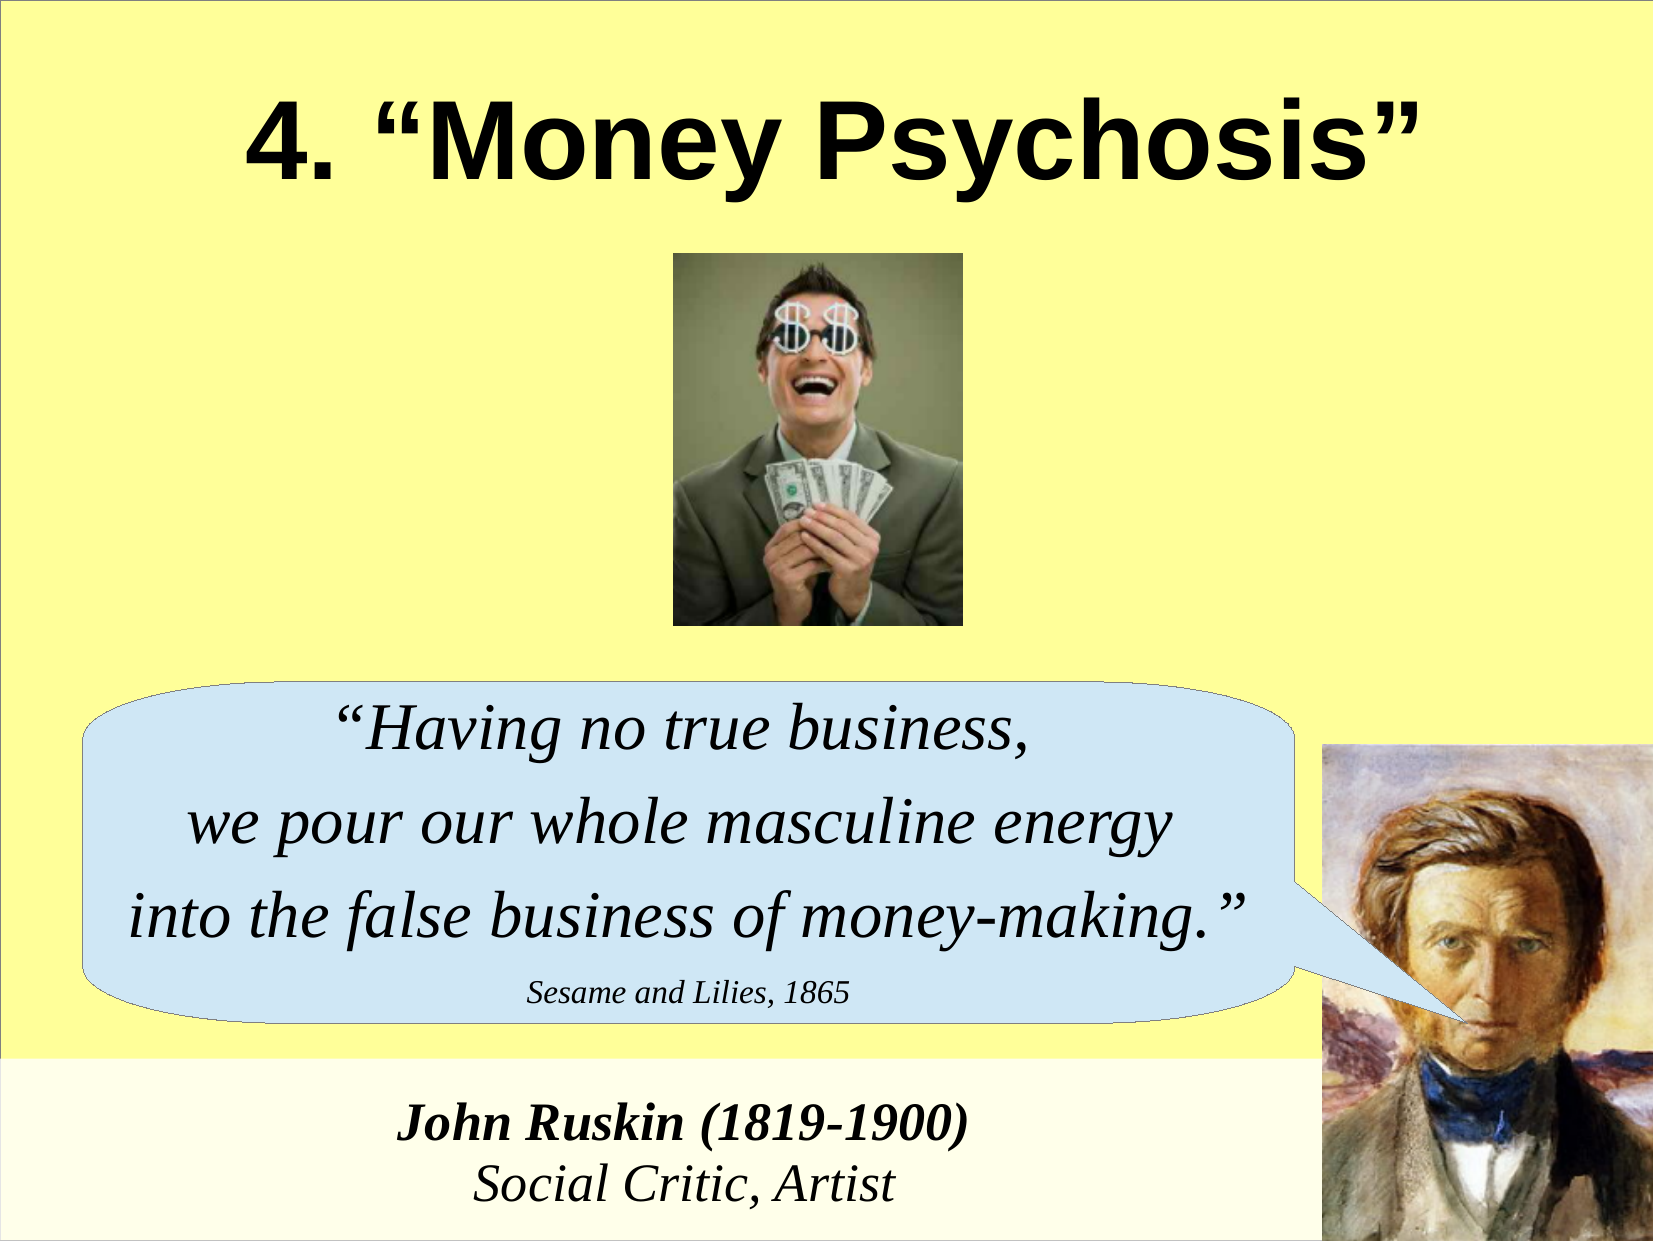

4. “Money Psychosis”
“Having no true business,
we pour our whole masculine energy
into the false business of money-making.”
Sesame and Lilies, 1865
John Ruskin (1819-1900)
Social Critic, Artist